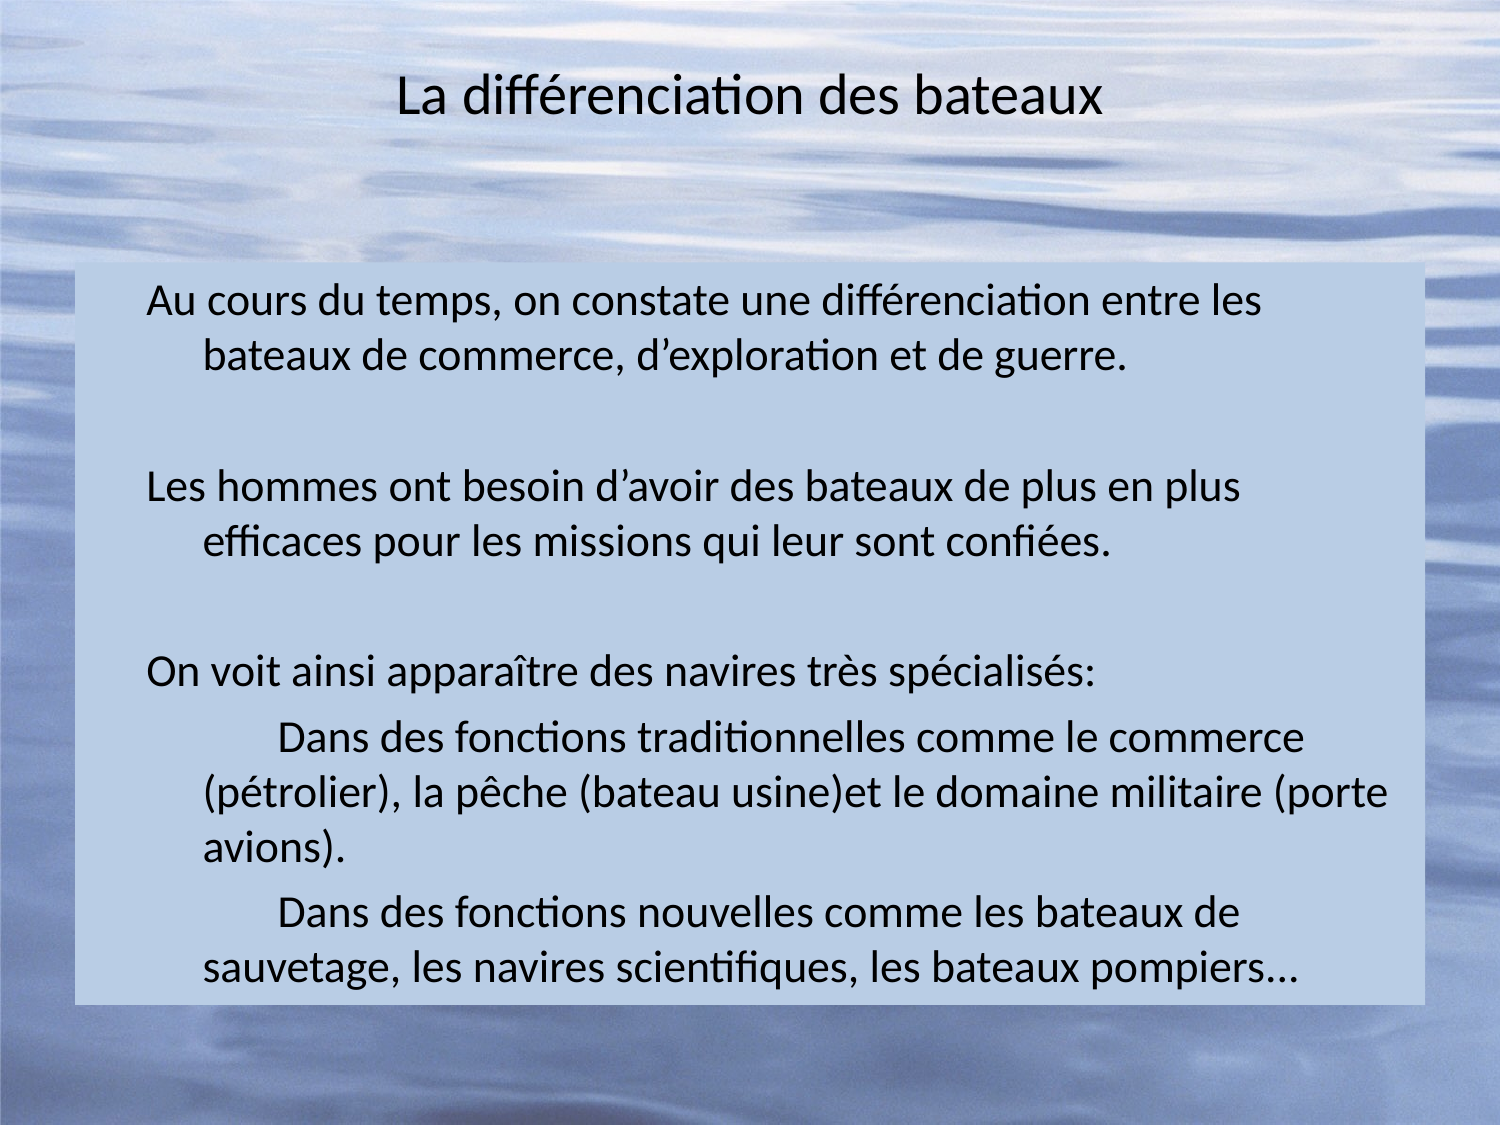

# La différenciation des bateaux
Au cours du temps, on constate une différenciation entre les bateaux de commerce, d’exploration et de guerre.
Les hommes ont besoin d’avoir des bateaux de plus en plus efficaces pour les missions qui leur sont confiées.
On voit ainsi apparaître des navires très spécialisés:
	Dans des fonctions traditionnelles comme le commerce (pétrolier), la pêche (bateau usine)et le domaine militaire (porte avions).
	Dans des fonctions nouvelles comme les bateaux de sauvetage, les navires scientifiques, les bateaux pompiers...